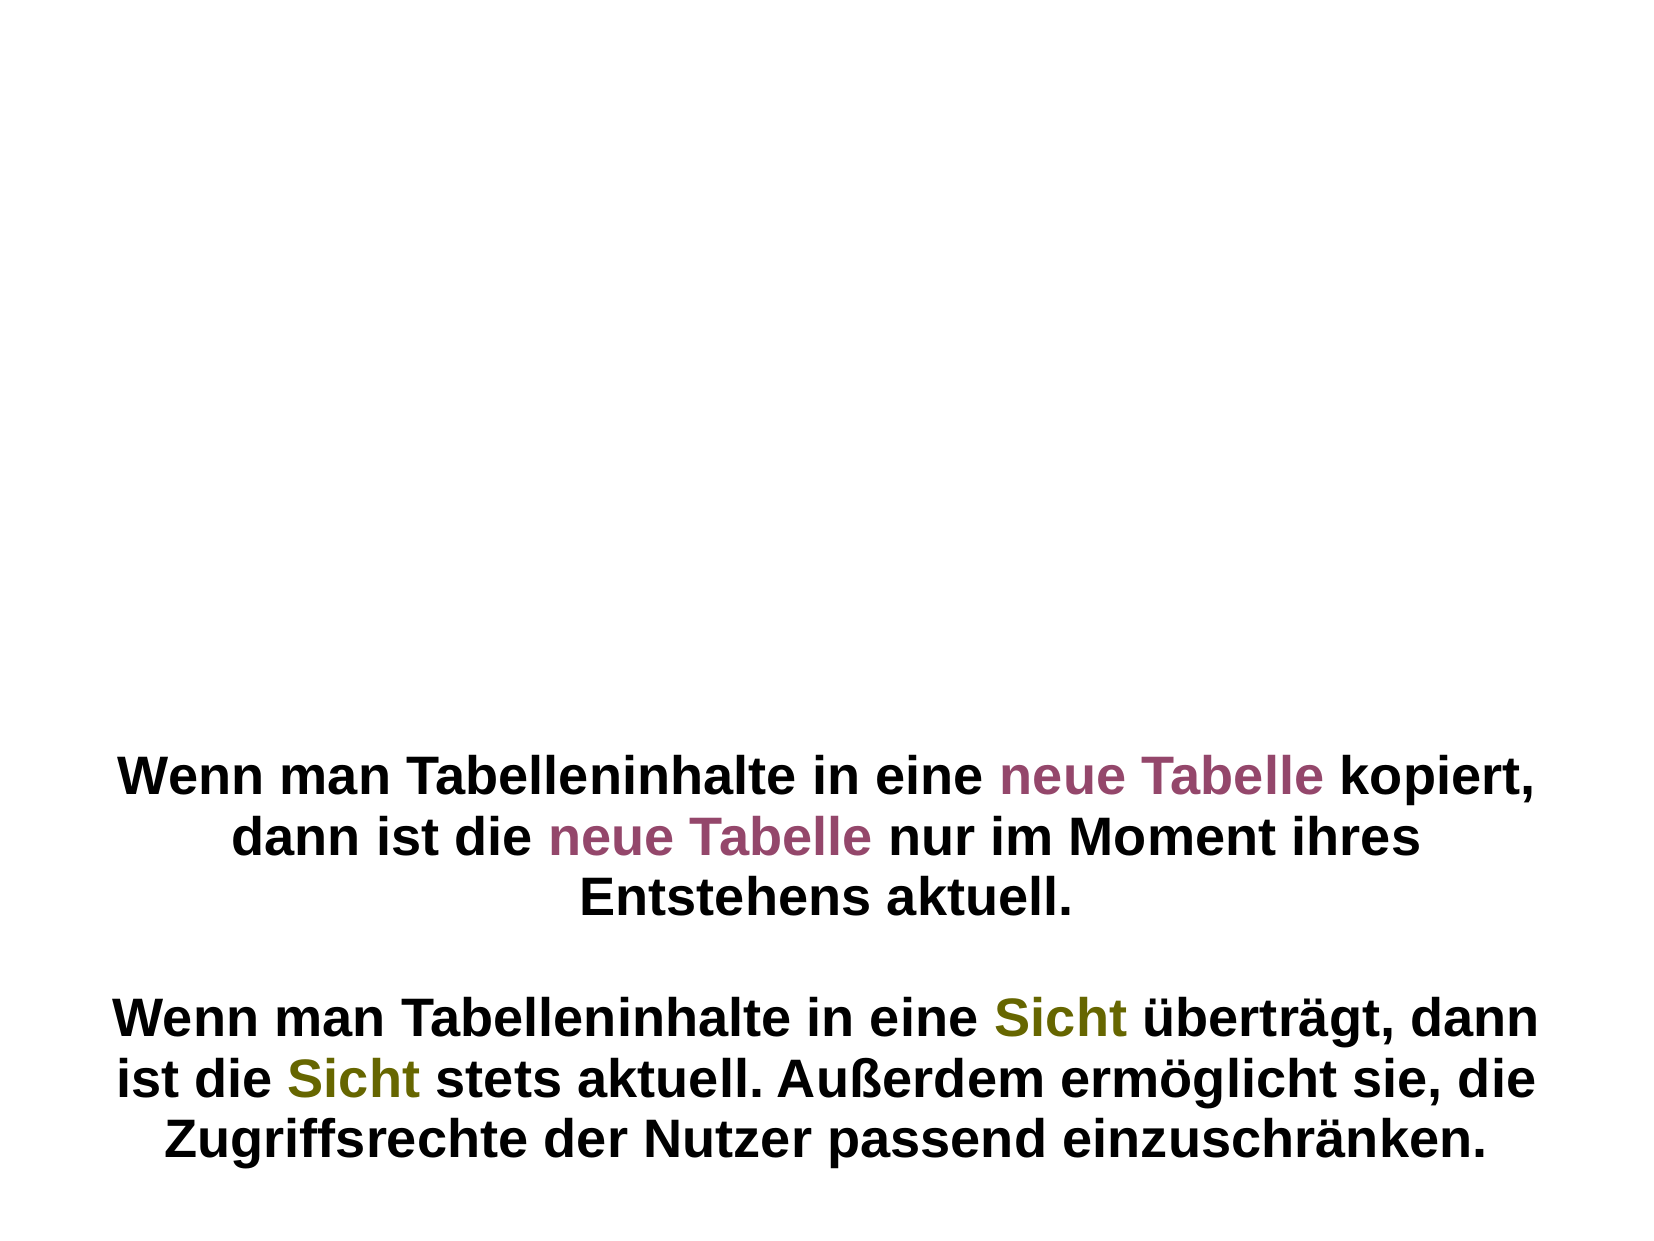

Wenn man Tabelleninhalte in eine neue Tabelle kopiert, dann ist die neue Tabelle nur im Moment ihres Entstehens aktuell.
Wenn man Tabelleninhalte in eine Sicht überträgt, dann ist die Sicht stets aktuell. Außerdem ermöglicht sie, die Zugriffsrechte der Nutzer passend einzuschränken.